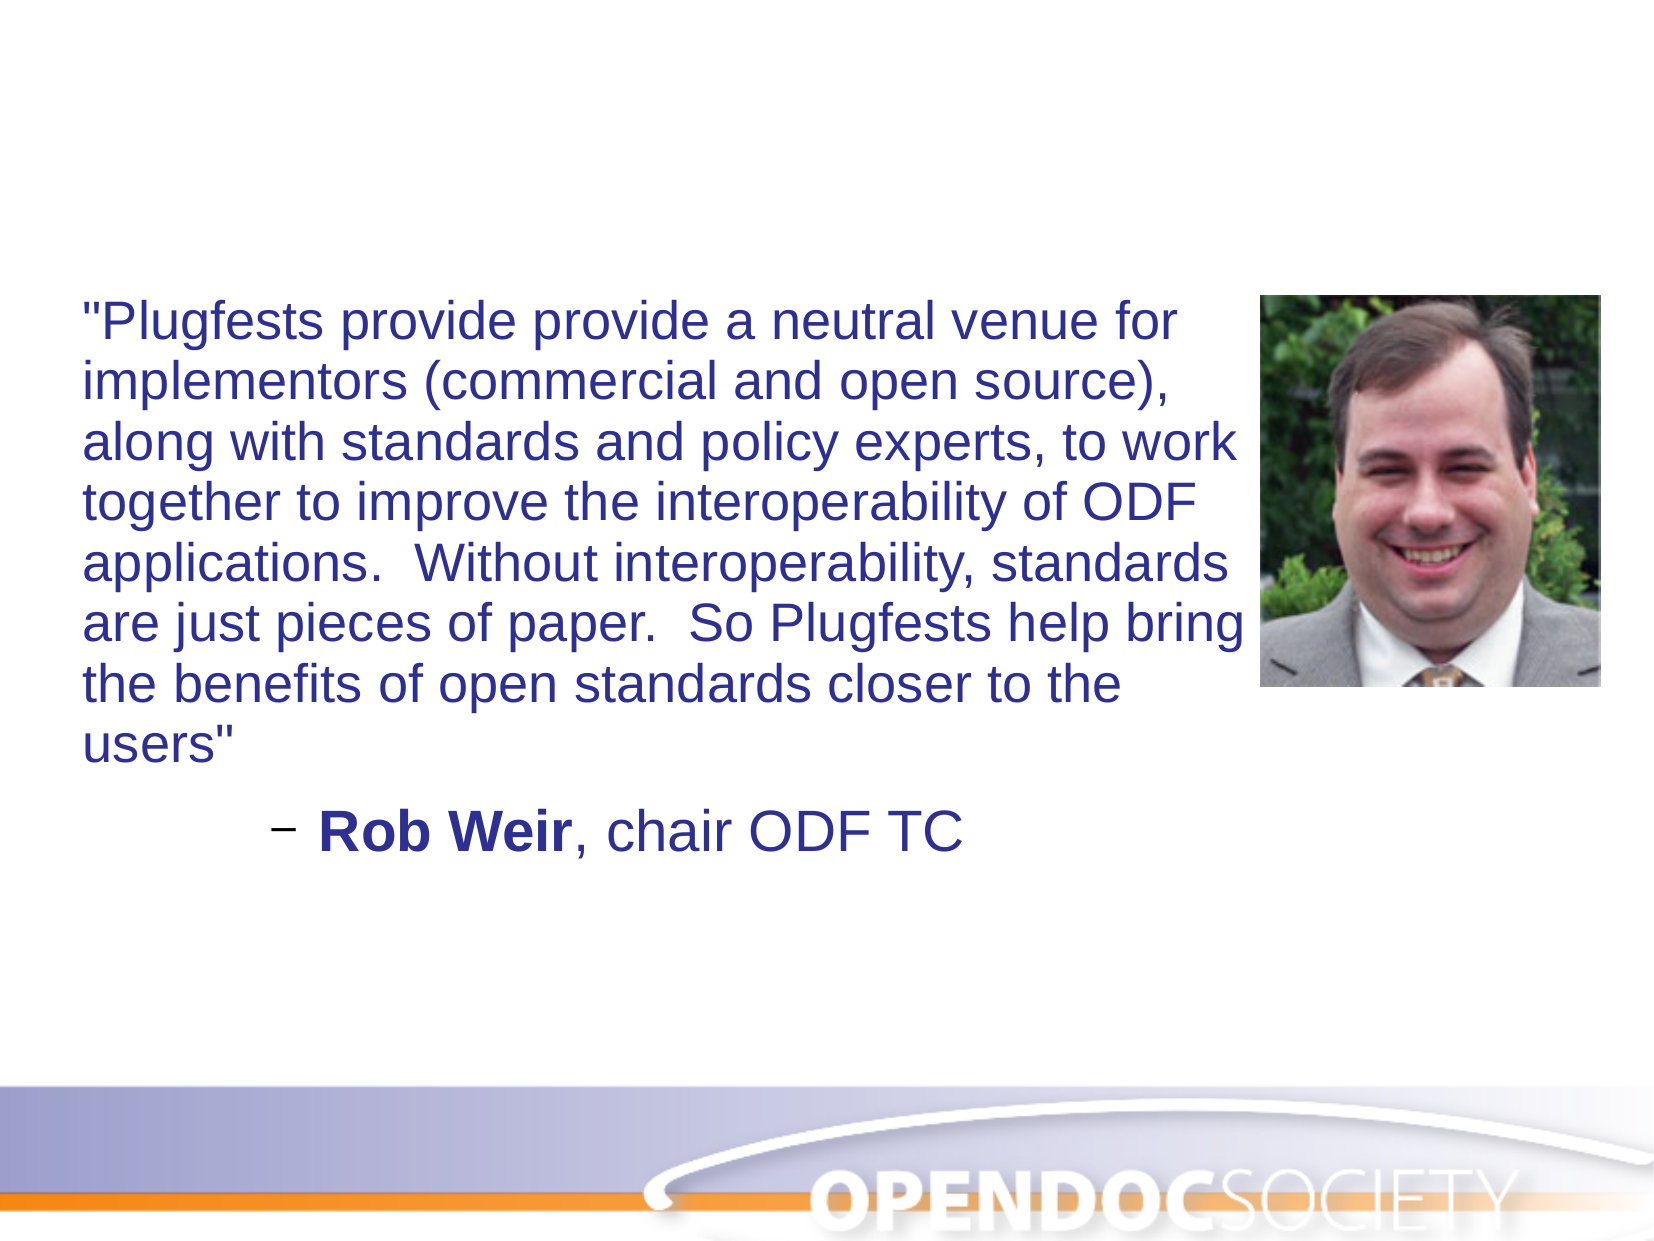

# "Plugfests provide provide a neutral venue for implementors (commercial and open source), along with standards and policy experts, to work together to improve the interoperability of ODF applications. Without interoperability, standards are just pieces of paper. So Plugfests help bring the benefits of open standards closer to the users"
Rob Weir, chair ODF TC